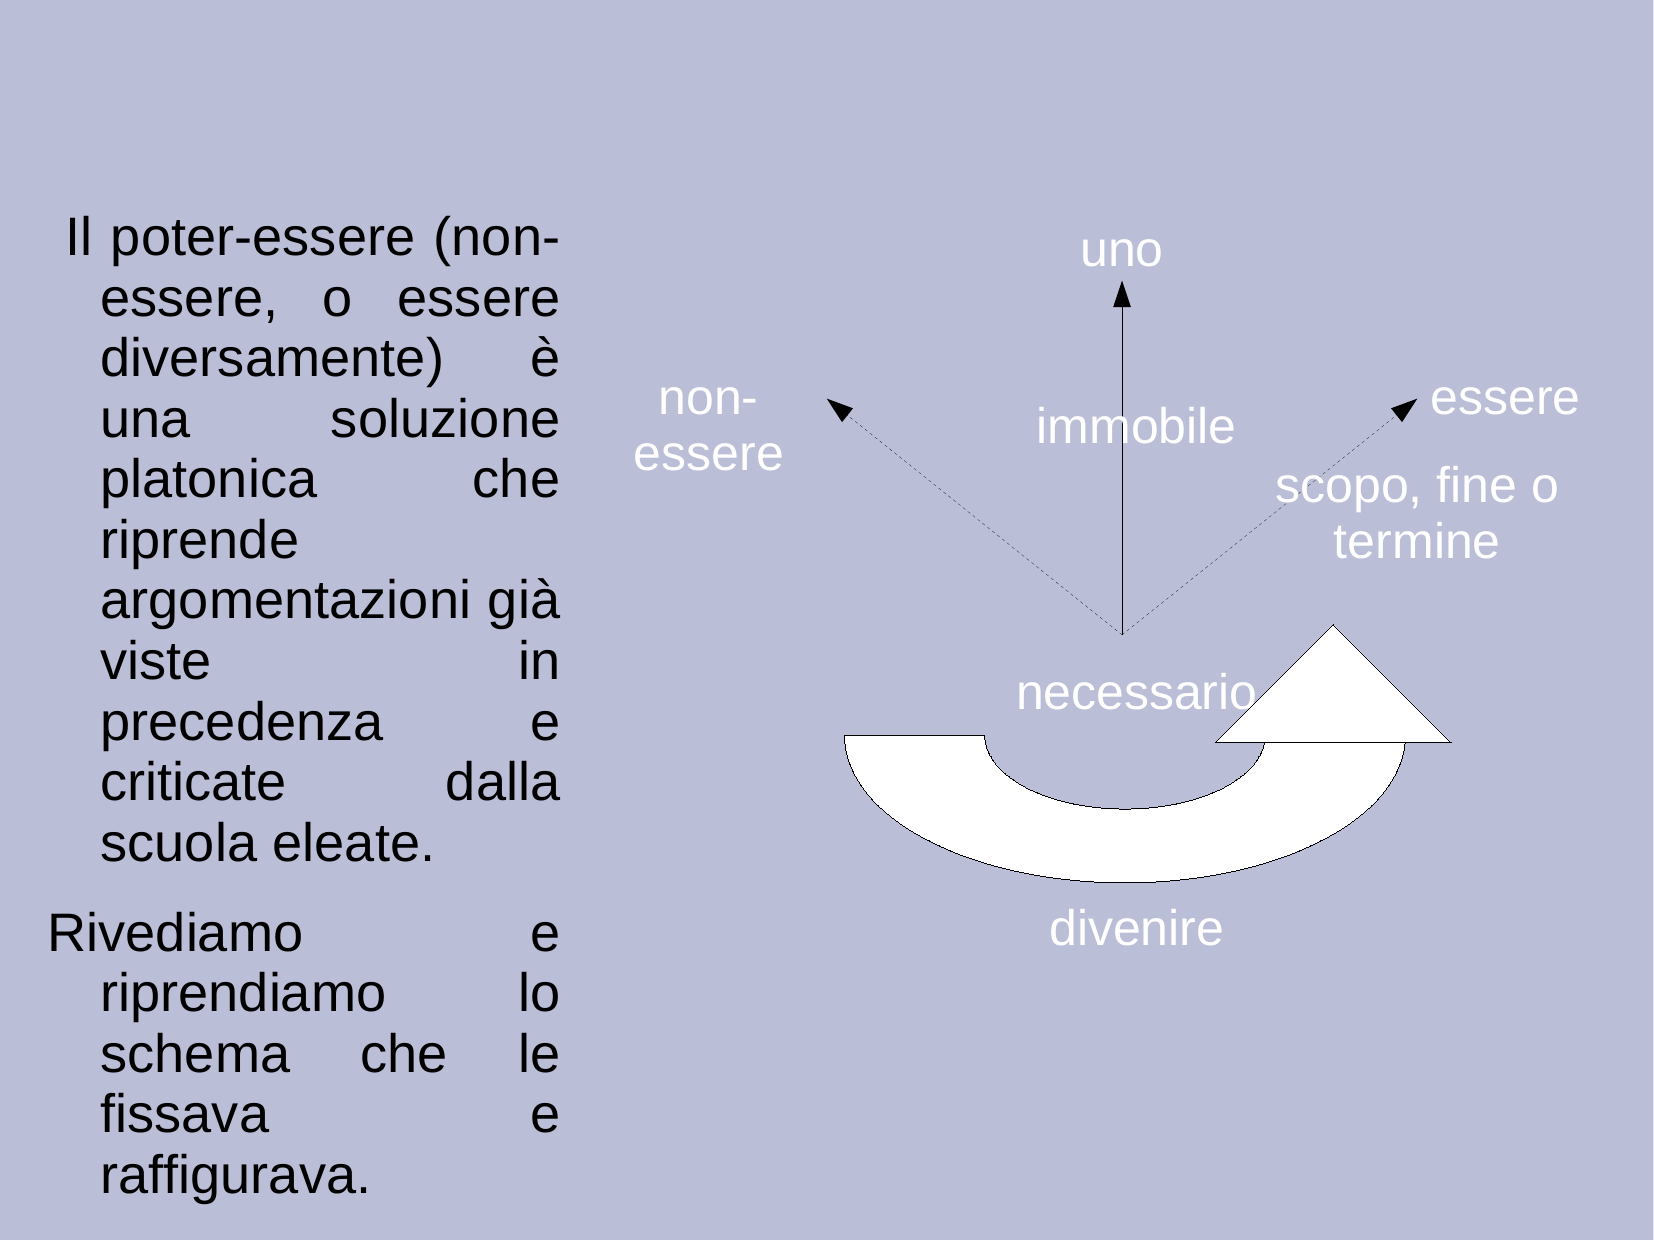

# Il poter-essere (non-essere, o essere diversamente) è una soluzione platonica che riprende argomentazioni già viste in precedenza e criticate dalla scuola eleate.
Rivediamo e riprendiamo lo schema che le fissava e raffigurava.
uno
non-essere
essere
immobile
scopo, fine o termine
necessario
divenire